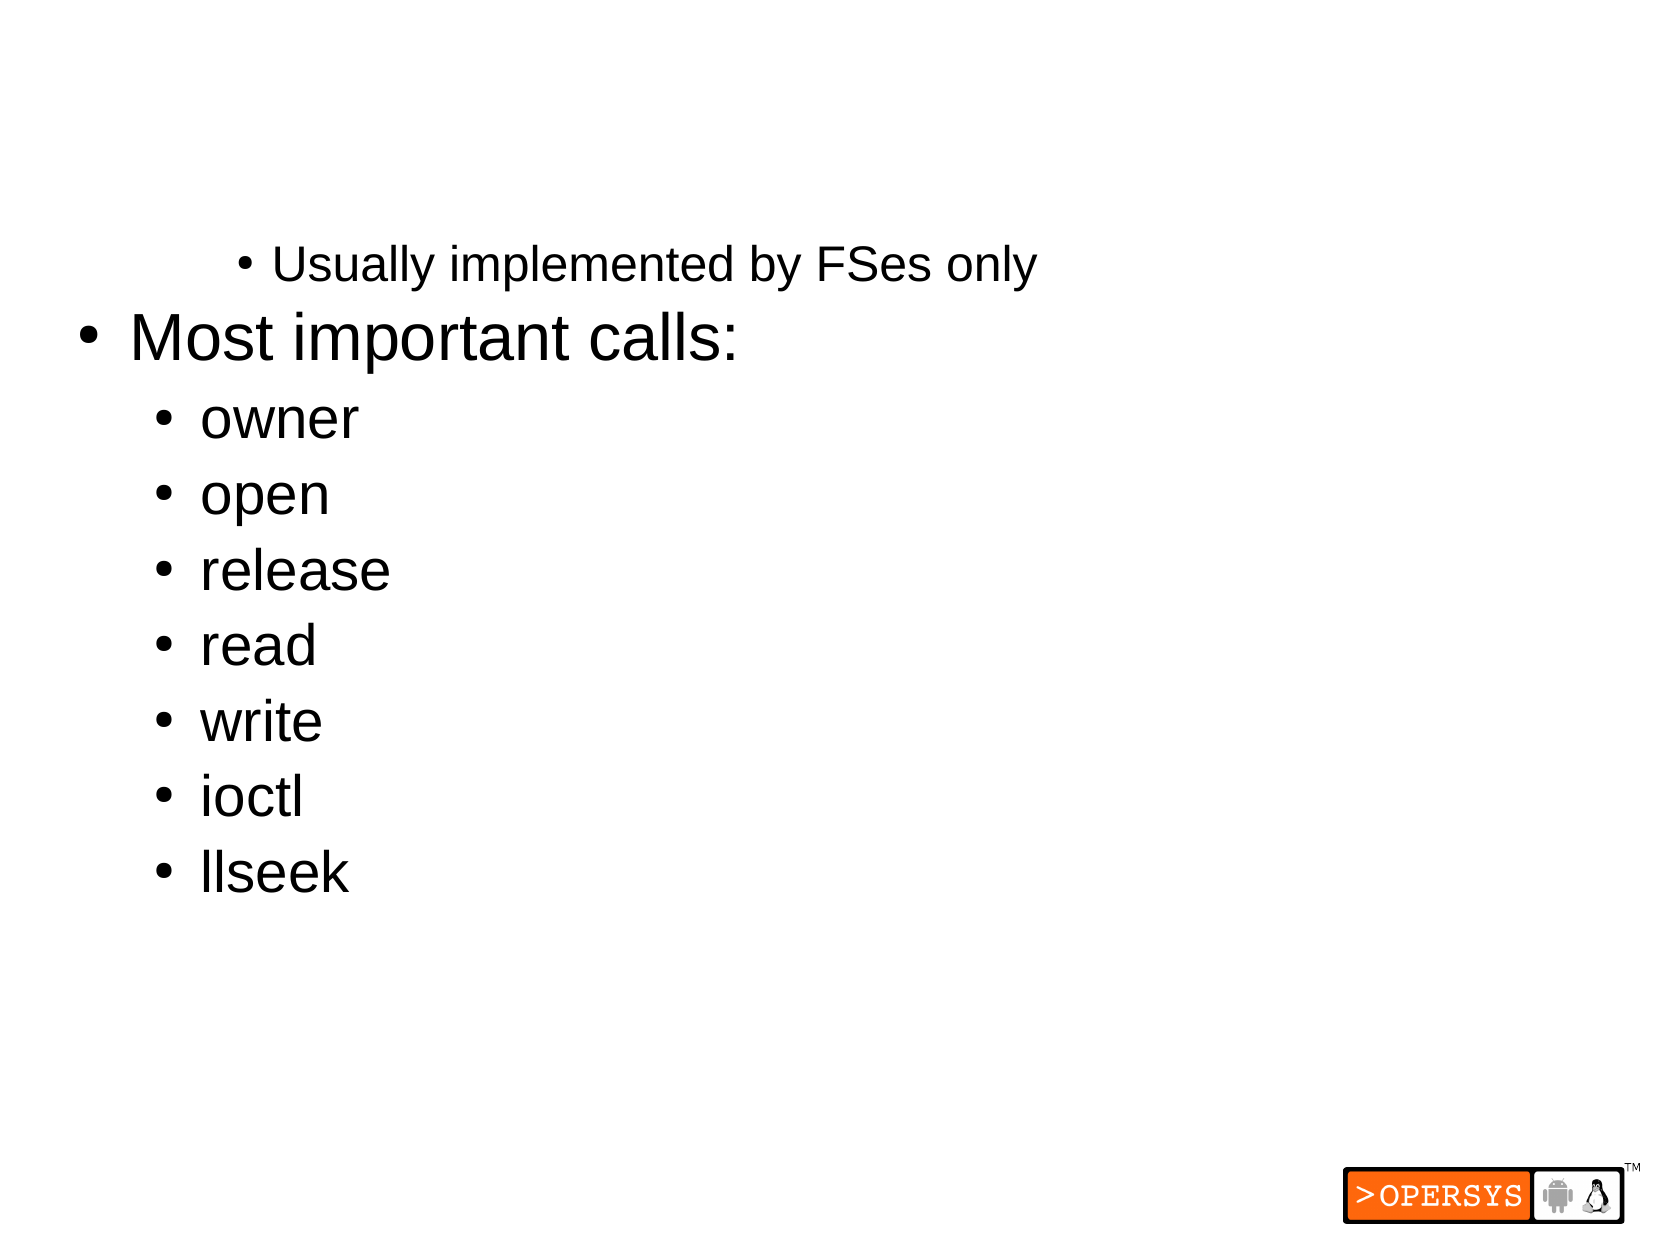

# Usually implemented by FSes only
Most important calls:
owner
open
release
read
write
ioctl
llseek